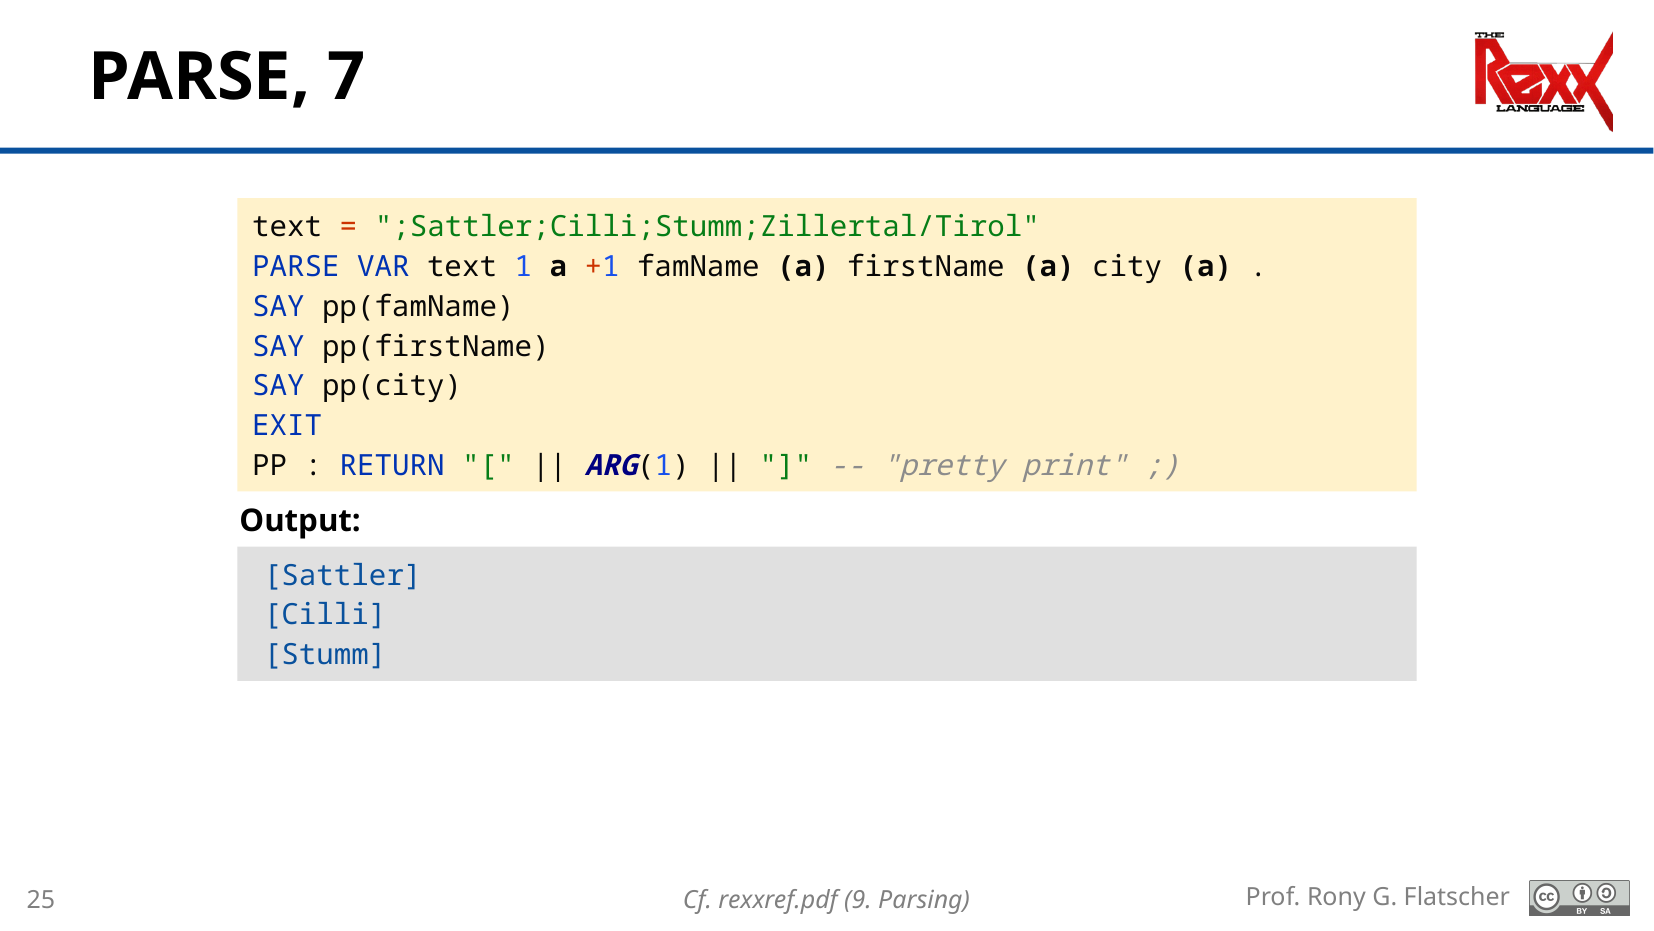

# PARSE, 7
text = ";Sattler;Cilli;Stumm;Zillertal/Tirol"
PARSE VAR text 1 a +1 famName (a) firstName (a) city (a) .
SAY pp(famName)
SAY pp(firstName)
SAY pp(city)
EXIT
PP : RETURN "[" || ARG(1) || "]" -- "pretty print" ;)
Output:
[Sattler]
[Cilli]
[Stumm]
Cf. rexxref.pdf (9. Parsing)